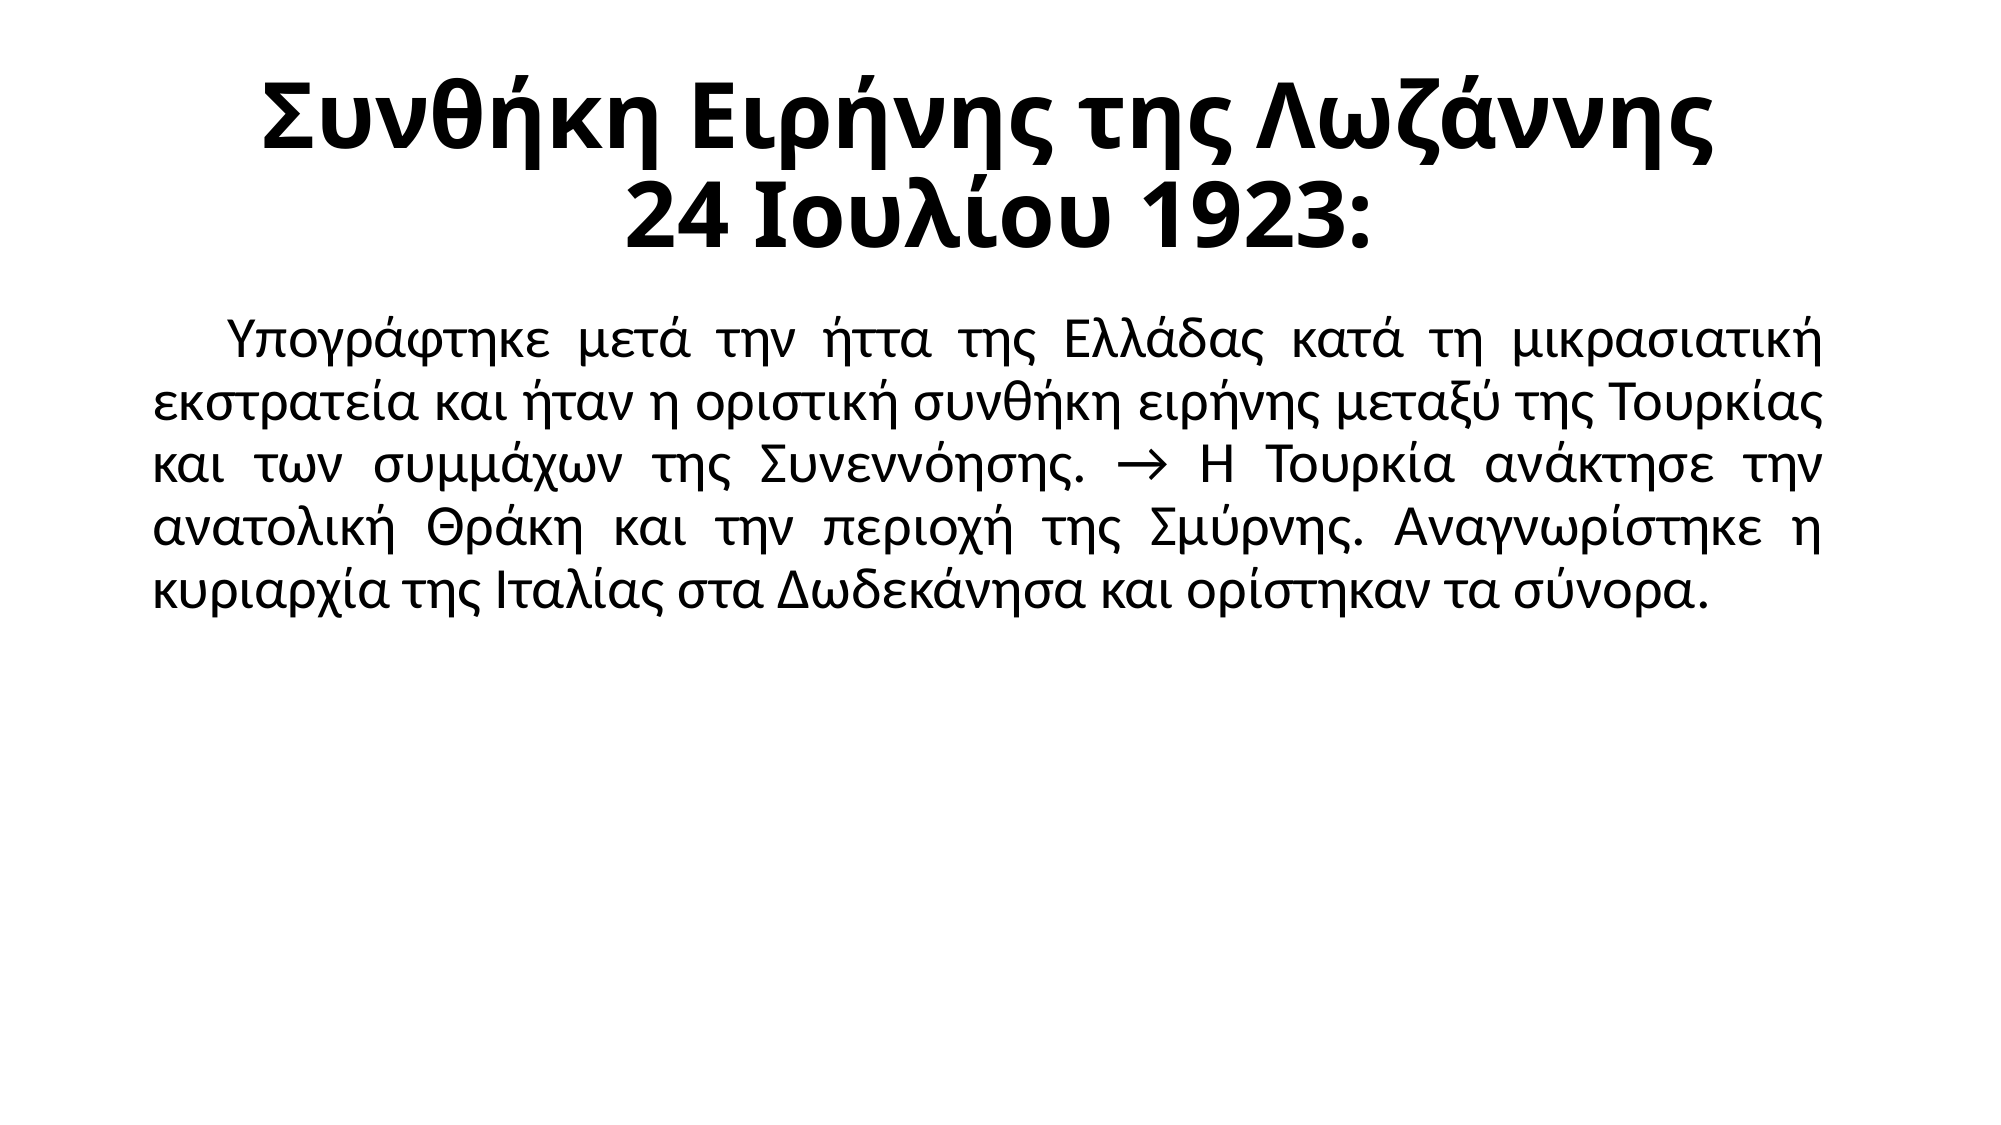

# Συνθήκη Ειρήνης της Λωζάννης 24 Ιουλίου 1923:
	Υπογράφτηκε μετά την ήττα της Ελλάδας κατά τη μικρασιατική εκστρατεία και ήταν η οριστική συνθήκη ειρήνης μεταξύ της Τουρκίας και των συμμάχων της Συνεννόησης. → Η Τουρκία ανάκτησε την ανατολική Θράκη και την περιοχή της Σμύρνης. Αναγνωρίστηκε η κυριαρχία της Ιταλίας στα Δωδεκάνησα και ορίστηκαν τα σύνορα.